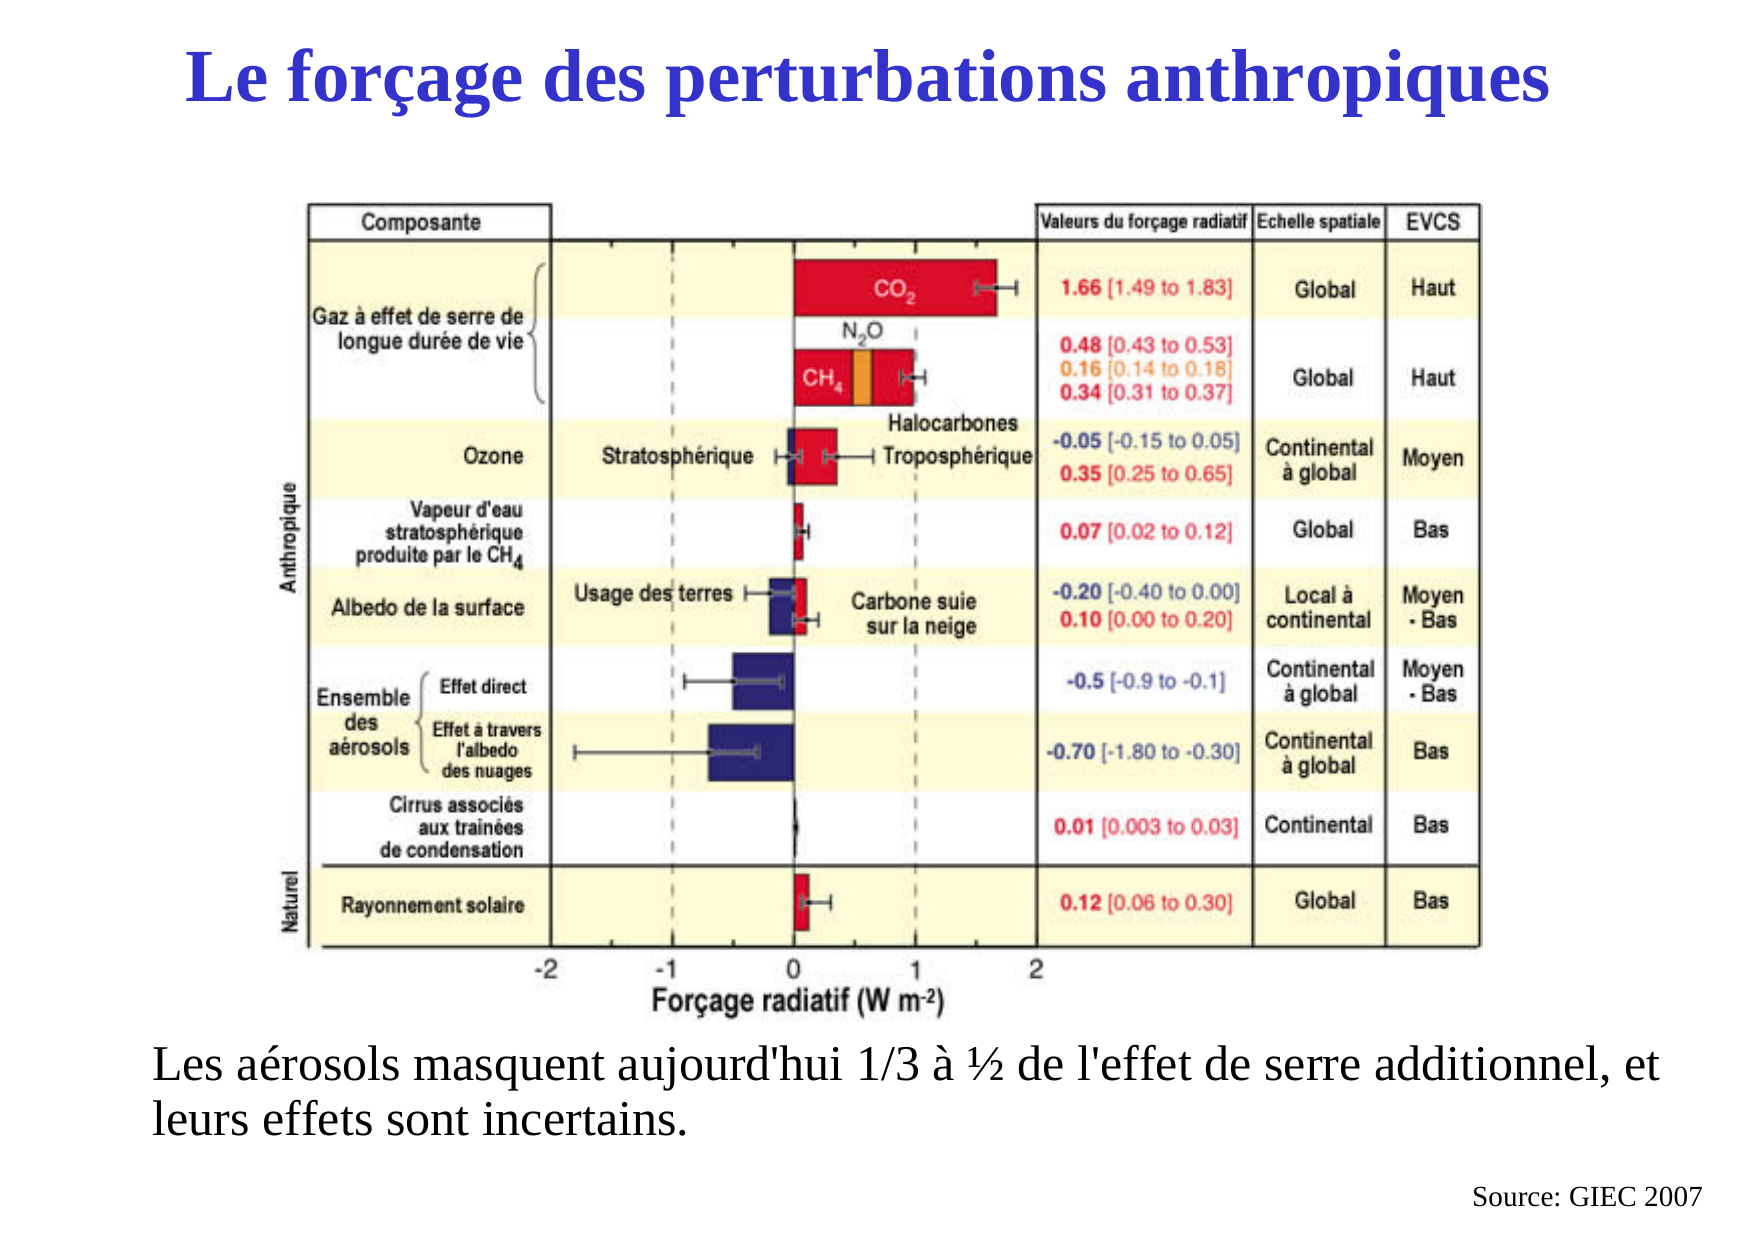

Le forçage des perturbations anthropiques
Les aérosols masquent aujourd'hui 1/3 à ½ de l'effet de serre additionnel, et leurs effets sont incertains.
Source: GIEC 2007